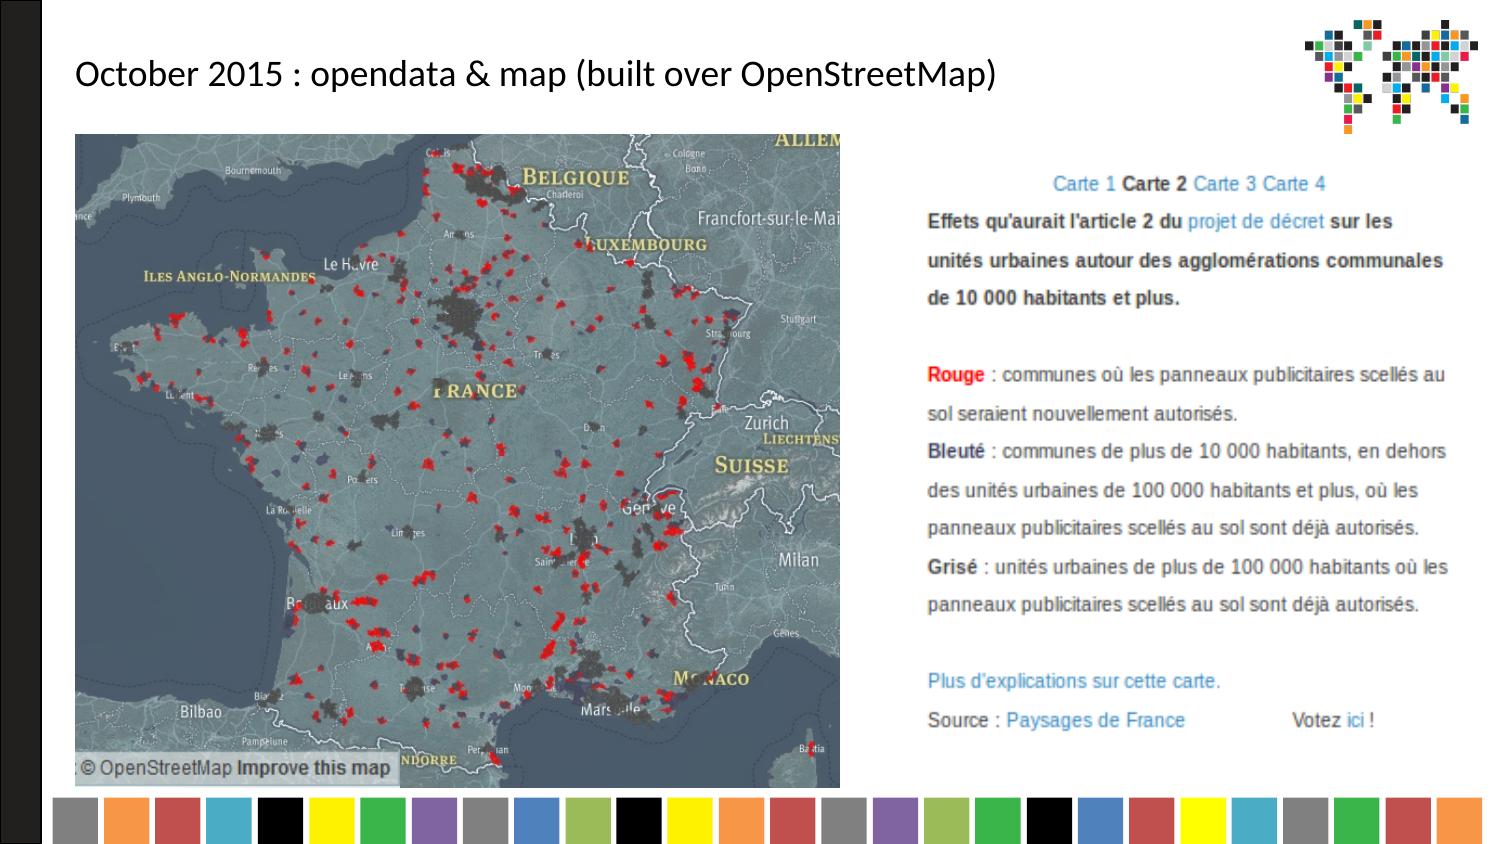

October 2015 : opendata & map (built over OpenStreetMap)